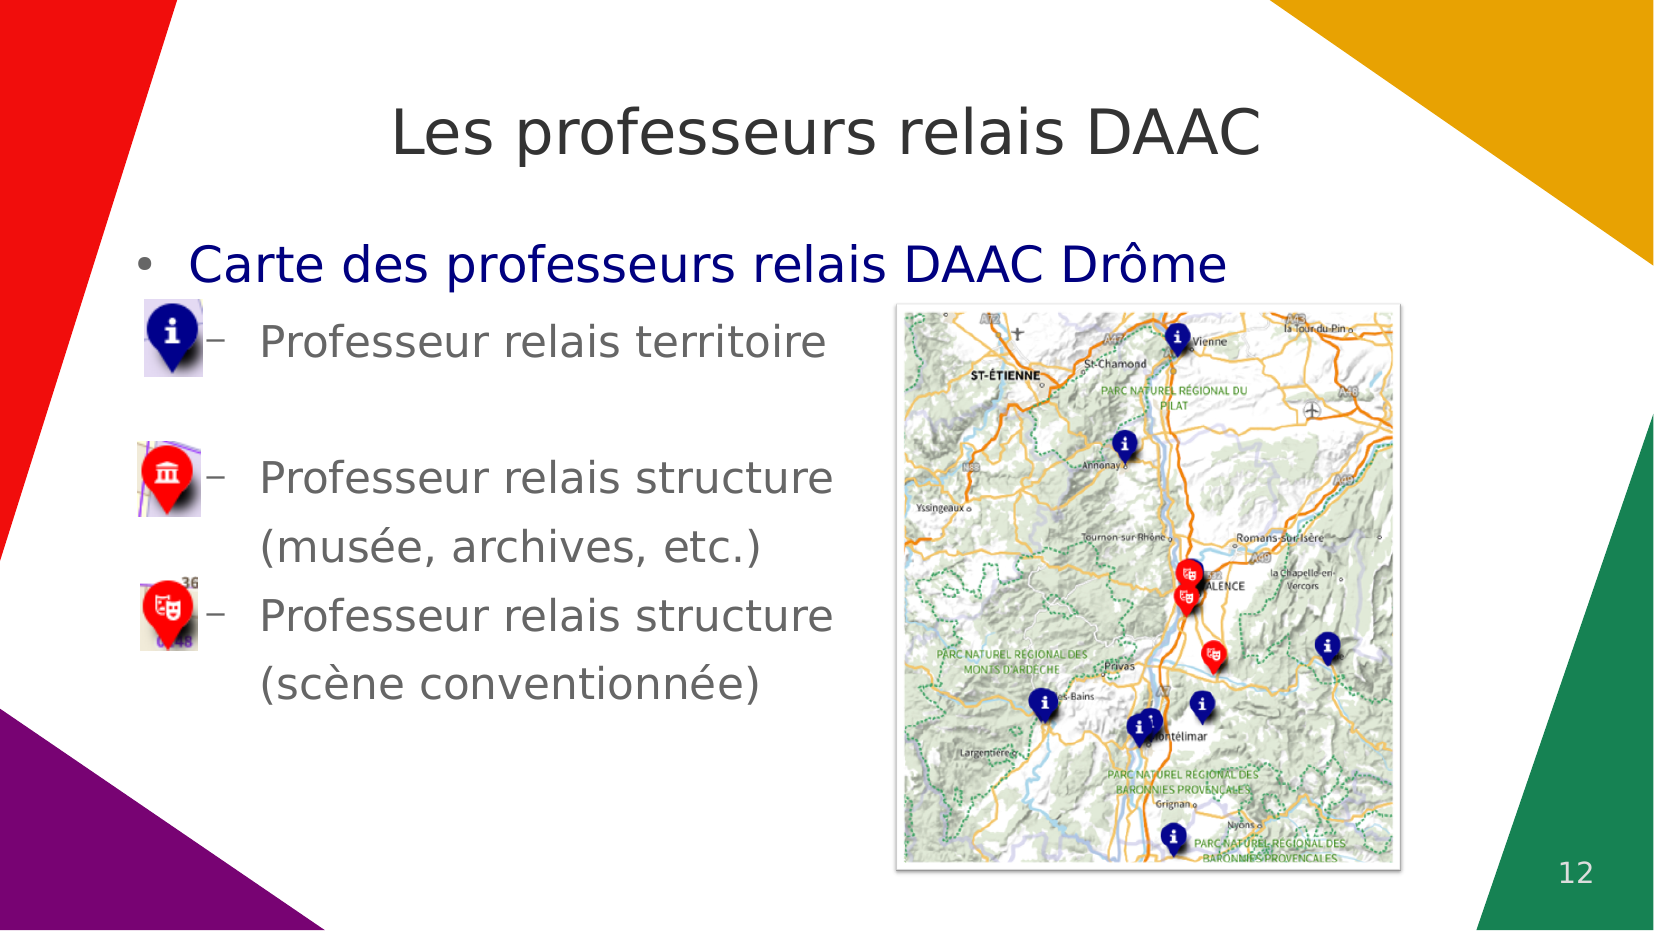

# Les professeurs relais DAAC
Carte des professeurs relais DAAC Drôme
Professeur relais territoire
Professeur relais structure
(musée, archives, etc.)
Professeur relais structure
(scène conventionnée)
12